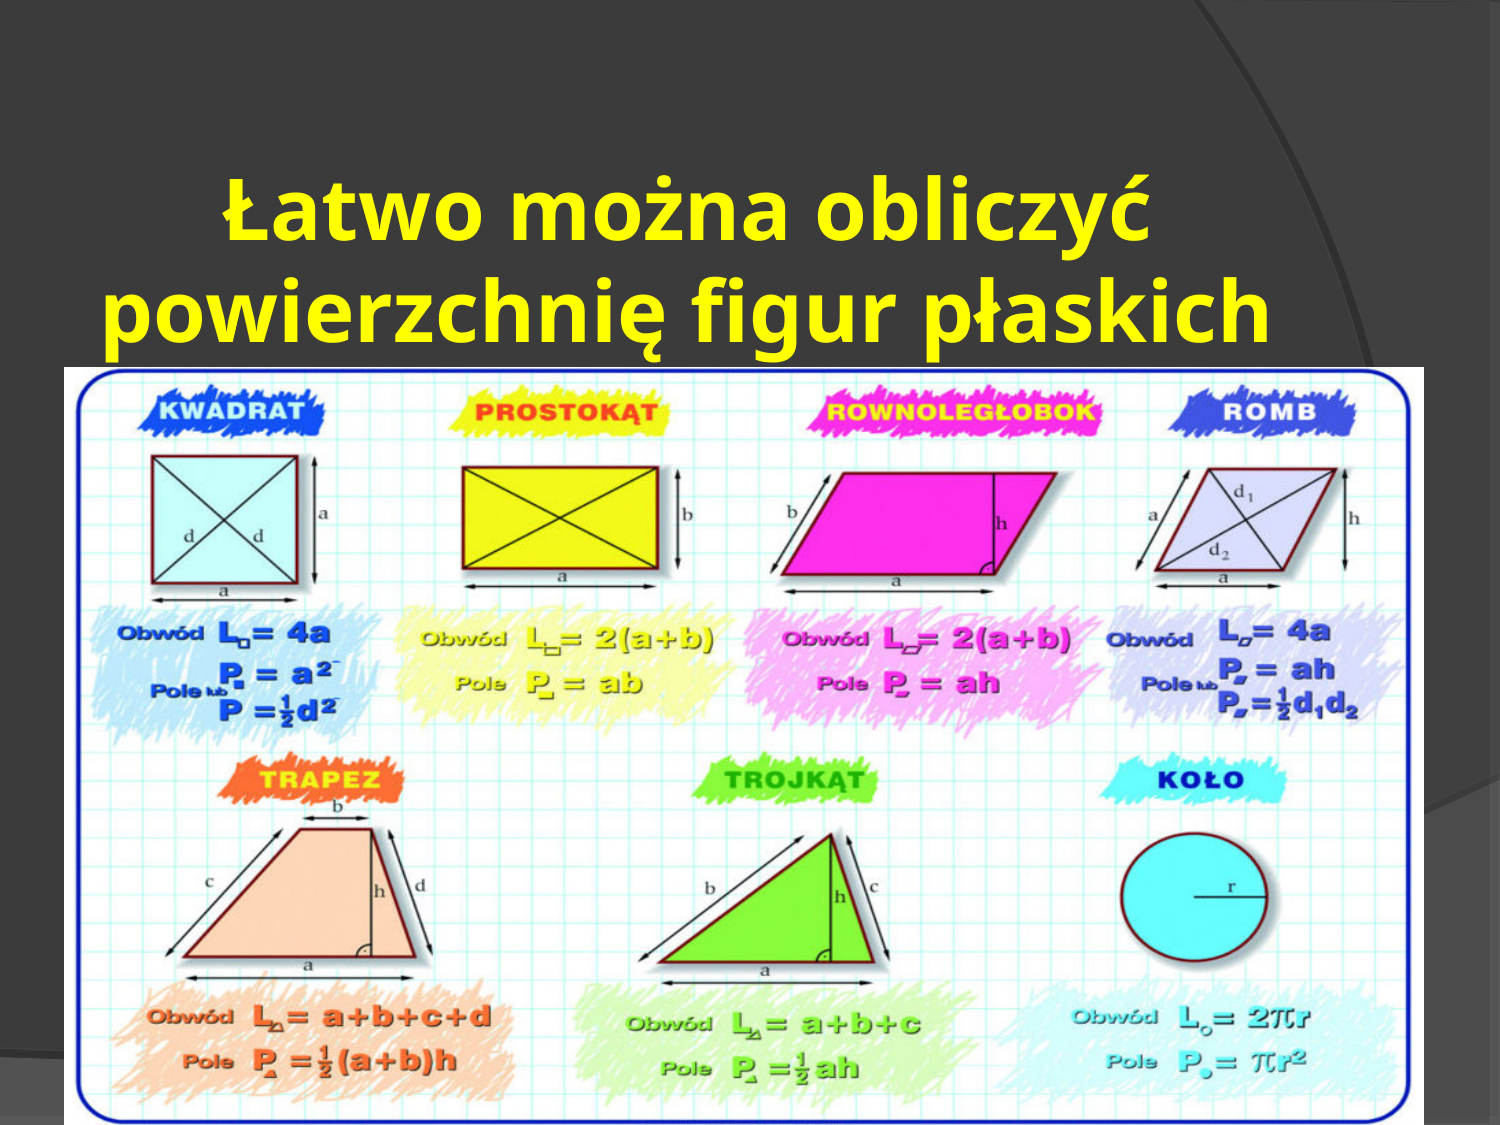

# Łatwo można obliczyć powierzchnię figur płaskich korzystając ze wzorów.